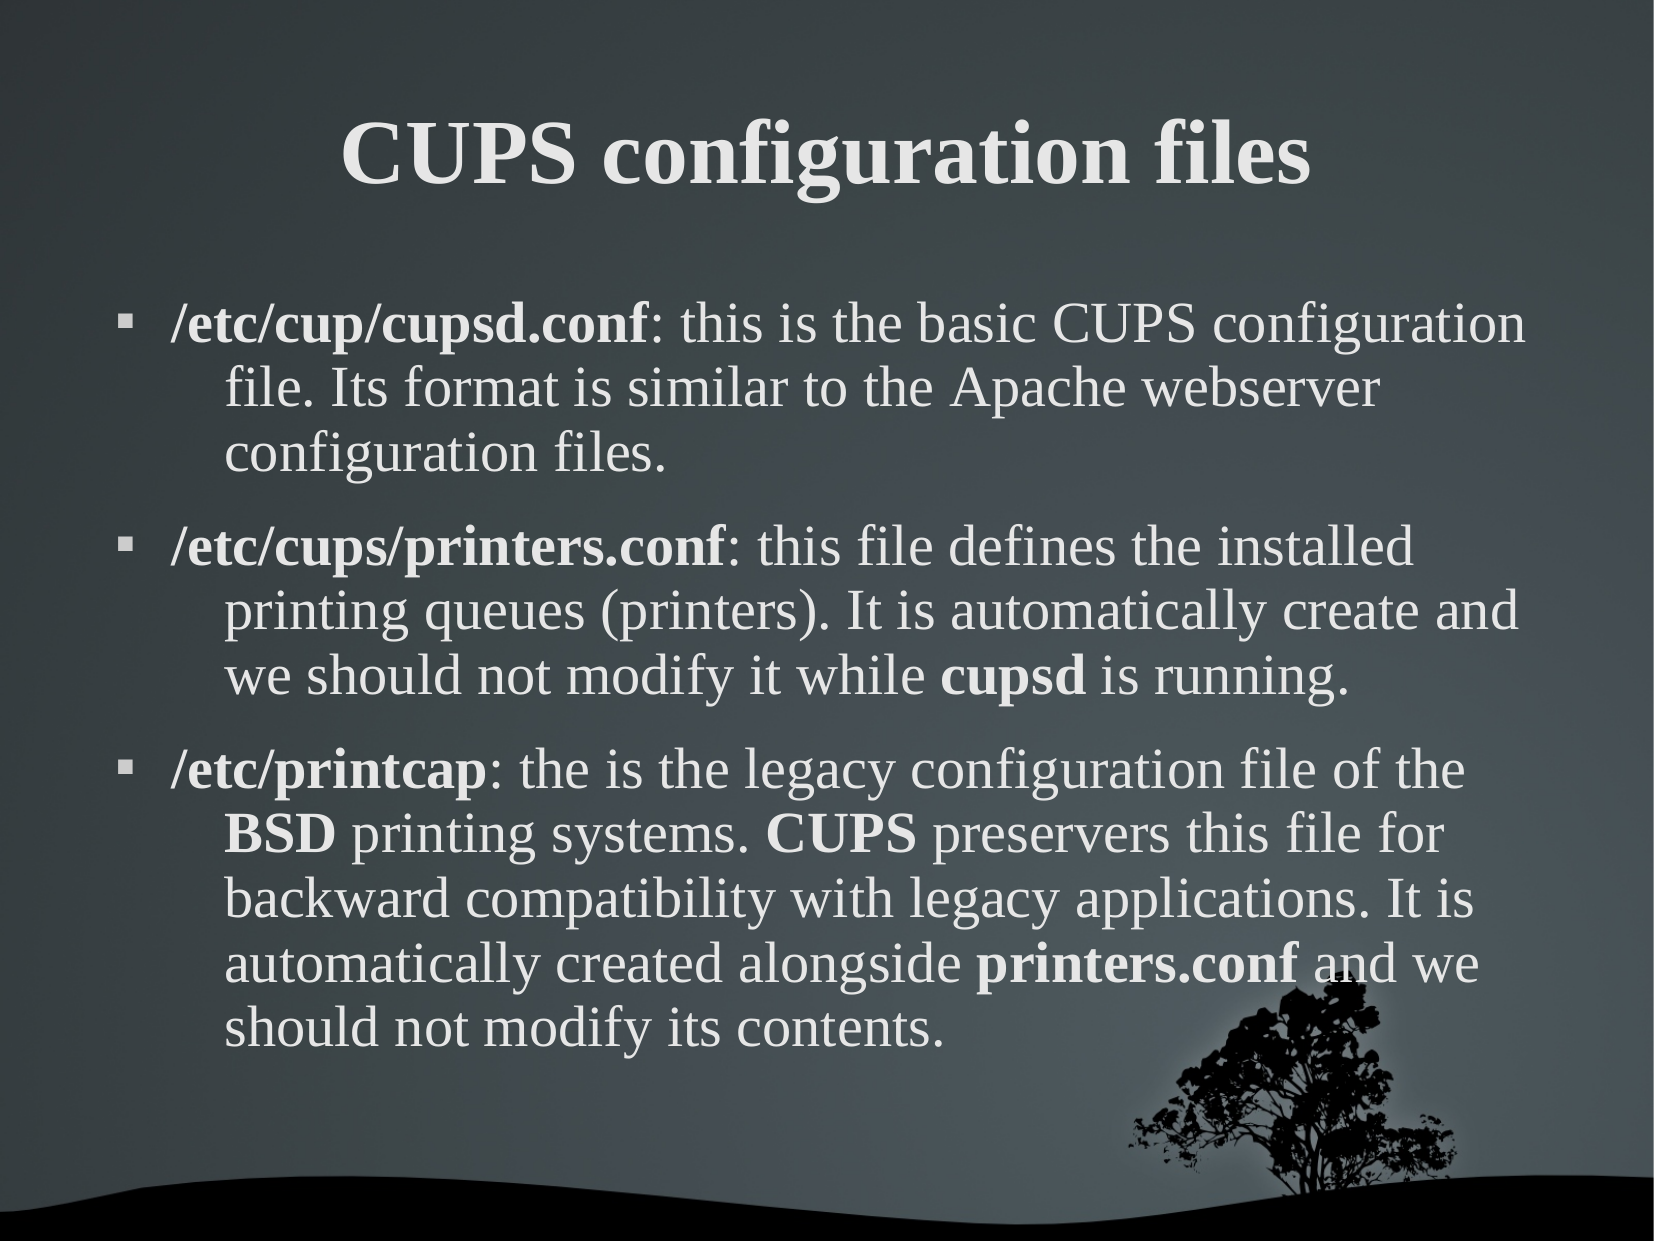

# CUPS configuration files
/etc/cup/cupsd.conf: this is the basic CUPS configuration file. Its format is similar to the Apache webserver configuration files.
/etc/cups/printers.conf: this file defines the installed printing queues (printers). It is automatically create and we should not modify it while cupsd is running.
/etc/printcap: the is the legacy configuration file of the BSD printing systems. CUPS preservers this file for backward compatibility with legacy applications. It is automatically created alongside printers.conf and we should not modify its contents.